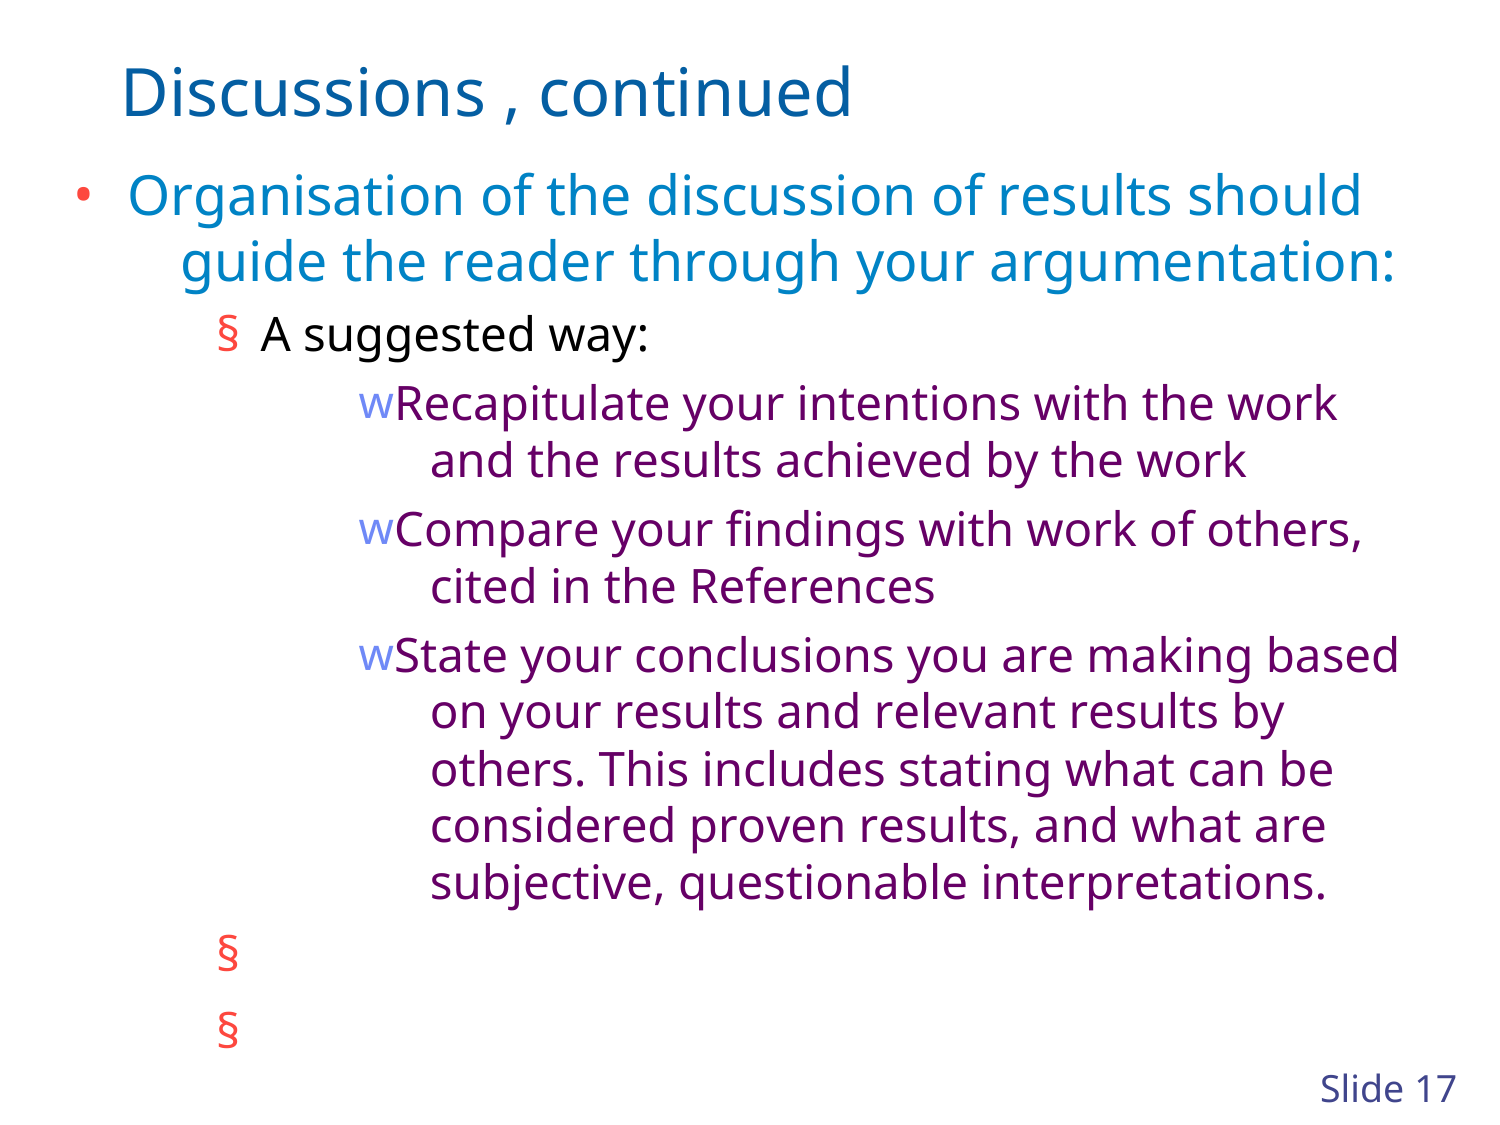

# Discussions , continued
Organisation of the discussion of results should guide the reader through your argumentation:
A suggested way:
Recapitulate your intentions with the work and the results achieved by the work
Compare your findings with work of others, cited in the References
State your conclusions you are making based on your results and relevant results by others. This includes stating what can be considered proven results, and what are subjective, questionable interpretations.